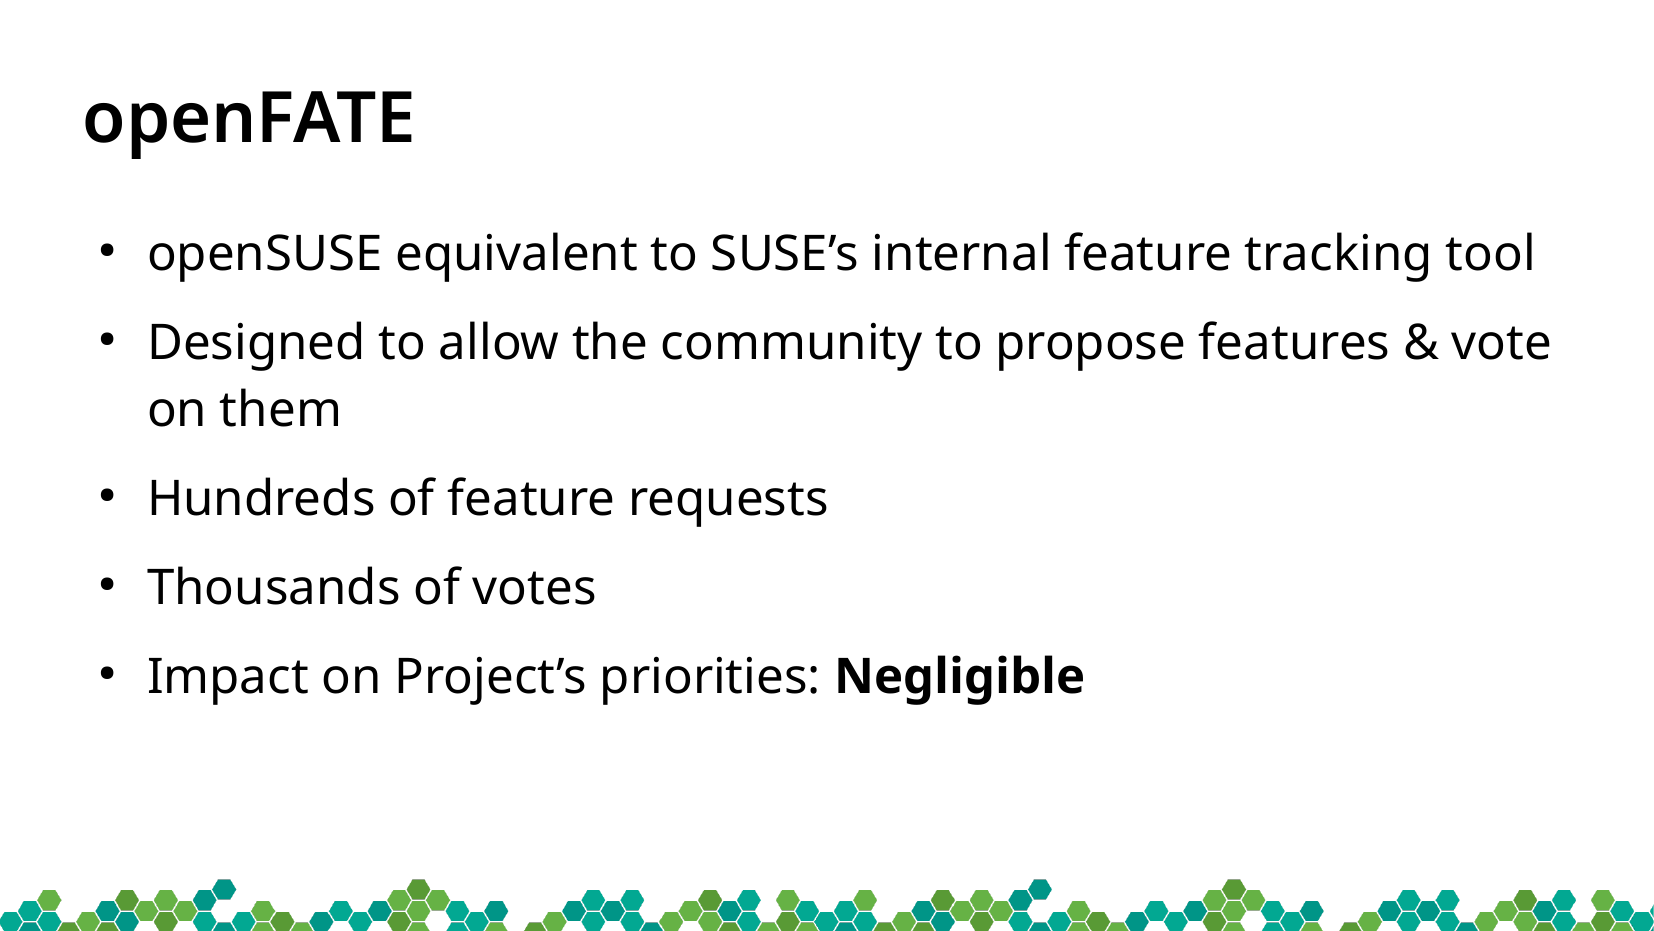

# openFATE
openSUSE equivalent to SUSE’s internal feature tracking tool
Designed to allow the community to propose features & vote on them
Hundreds of feature requests
Thousands of votes
Impact on Project’s priorities: Negligible